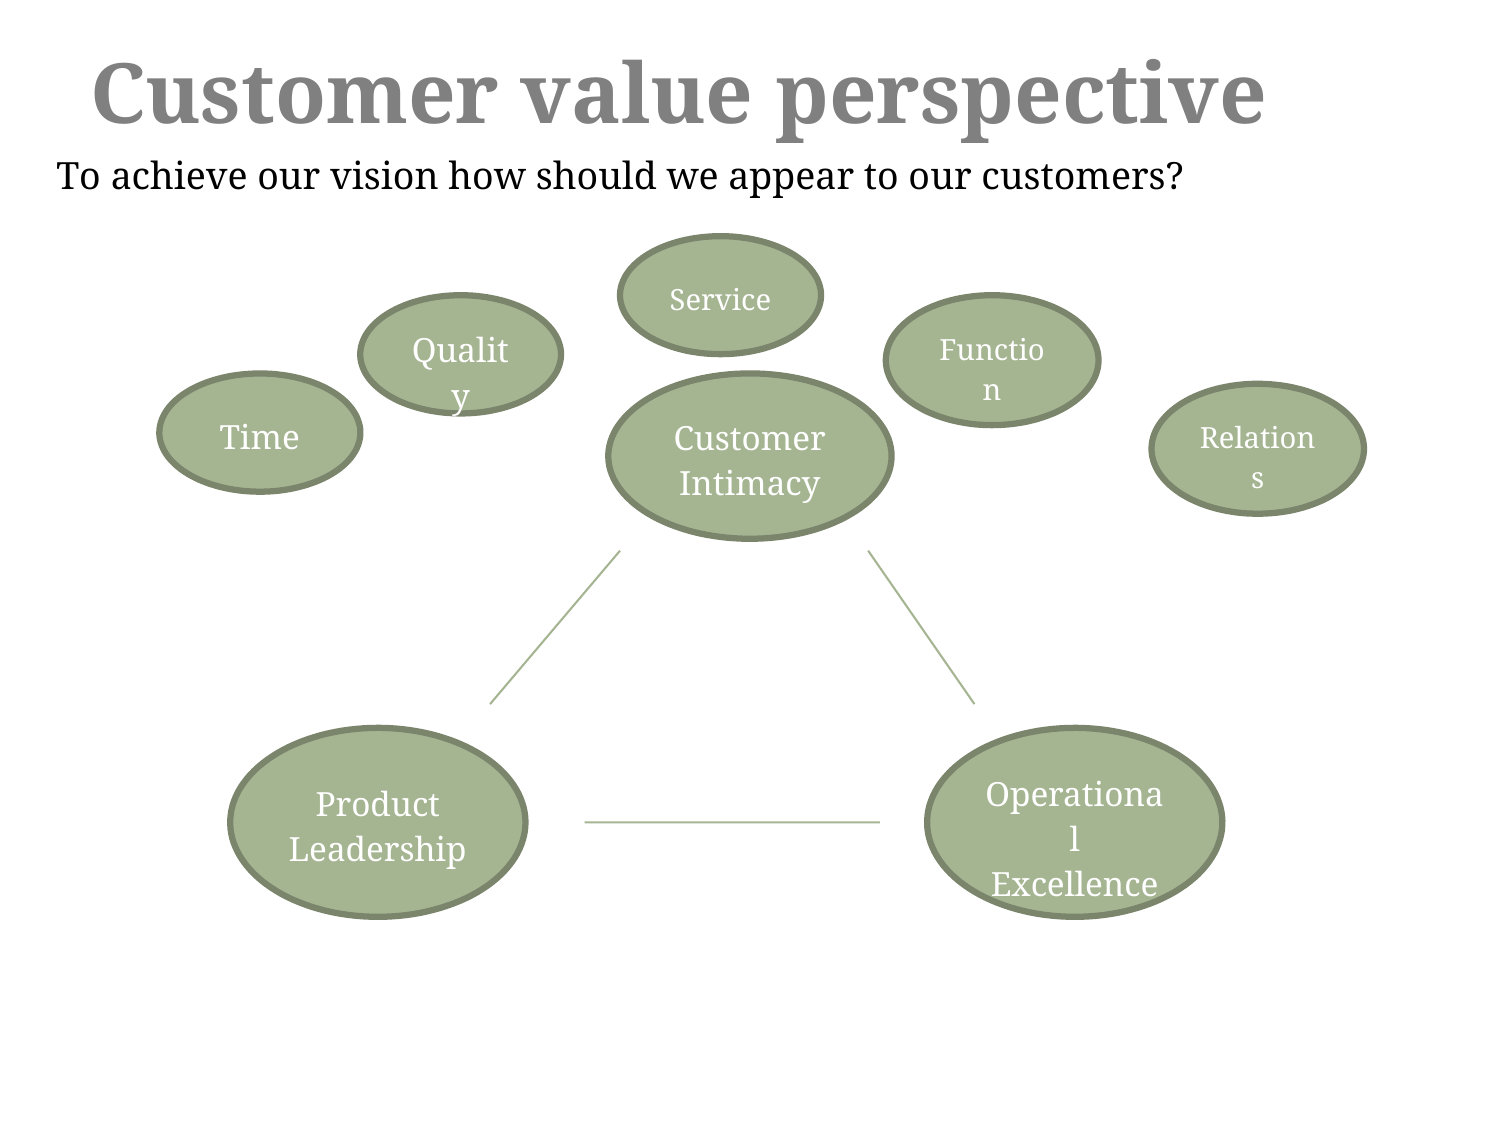

Customer value perspective
# To achieve our vision how should we appear to our customers?
Service
Quality
Function
Customer Intimacy
Time
Relations
Product Leadership
Operational Excellence